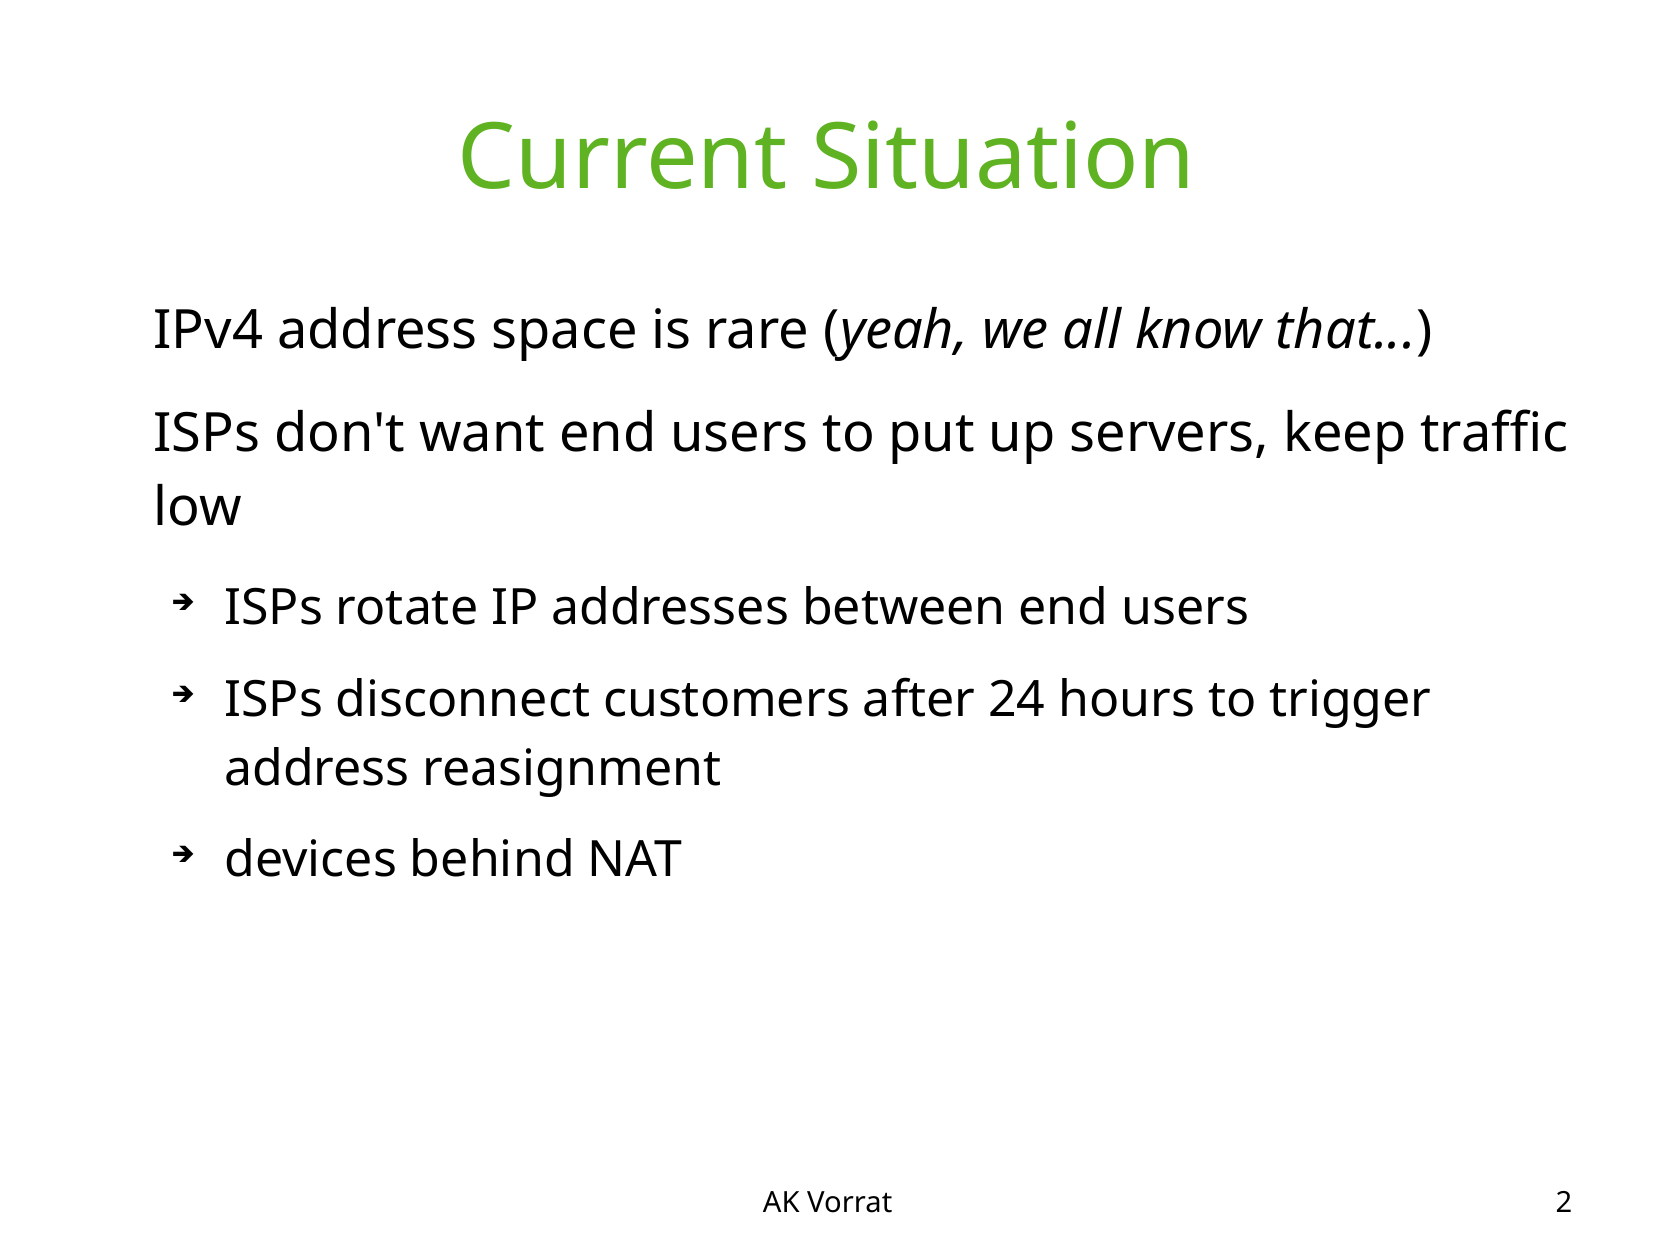

# Current Situation
IPv4 address space is rare (yeah, we all know that...)
ISPs don't want end users to put up servers, keep traffic low
ISPs rotate IP addresses between end users
ISPs disconnect customers after 24 hours to trigger address reasignment
devices behind NAT
AK Vorrat
2